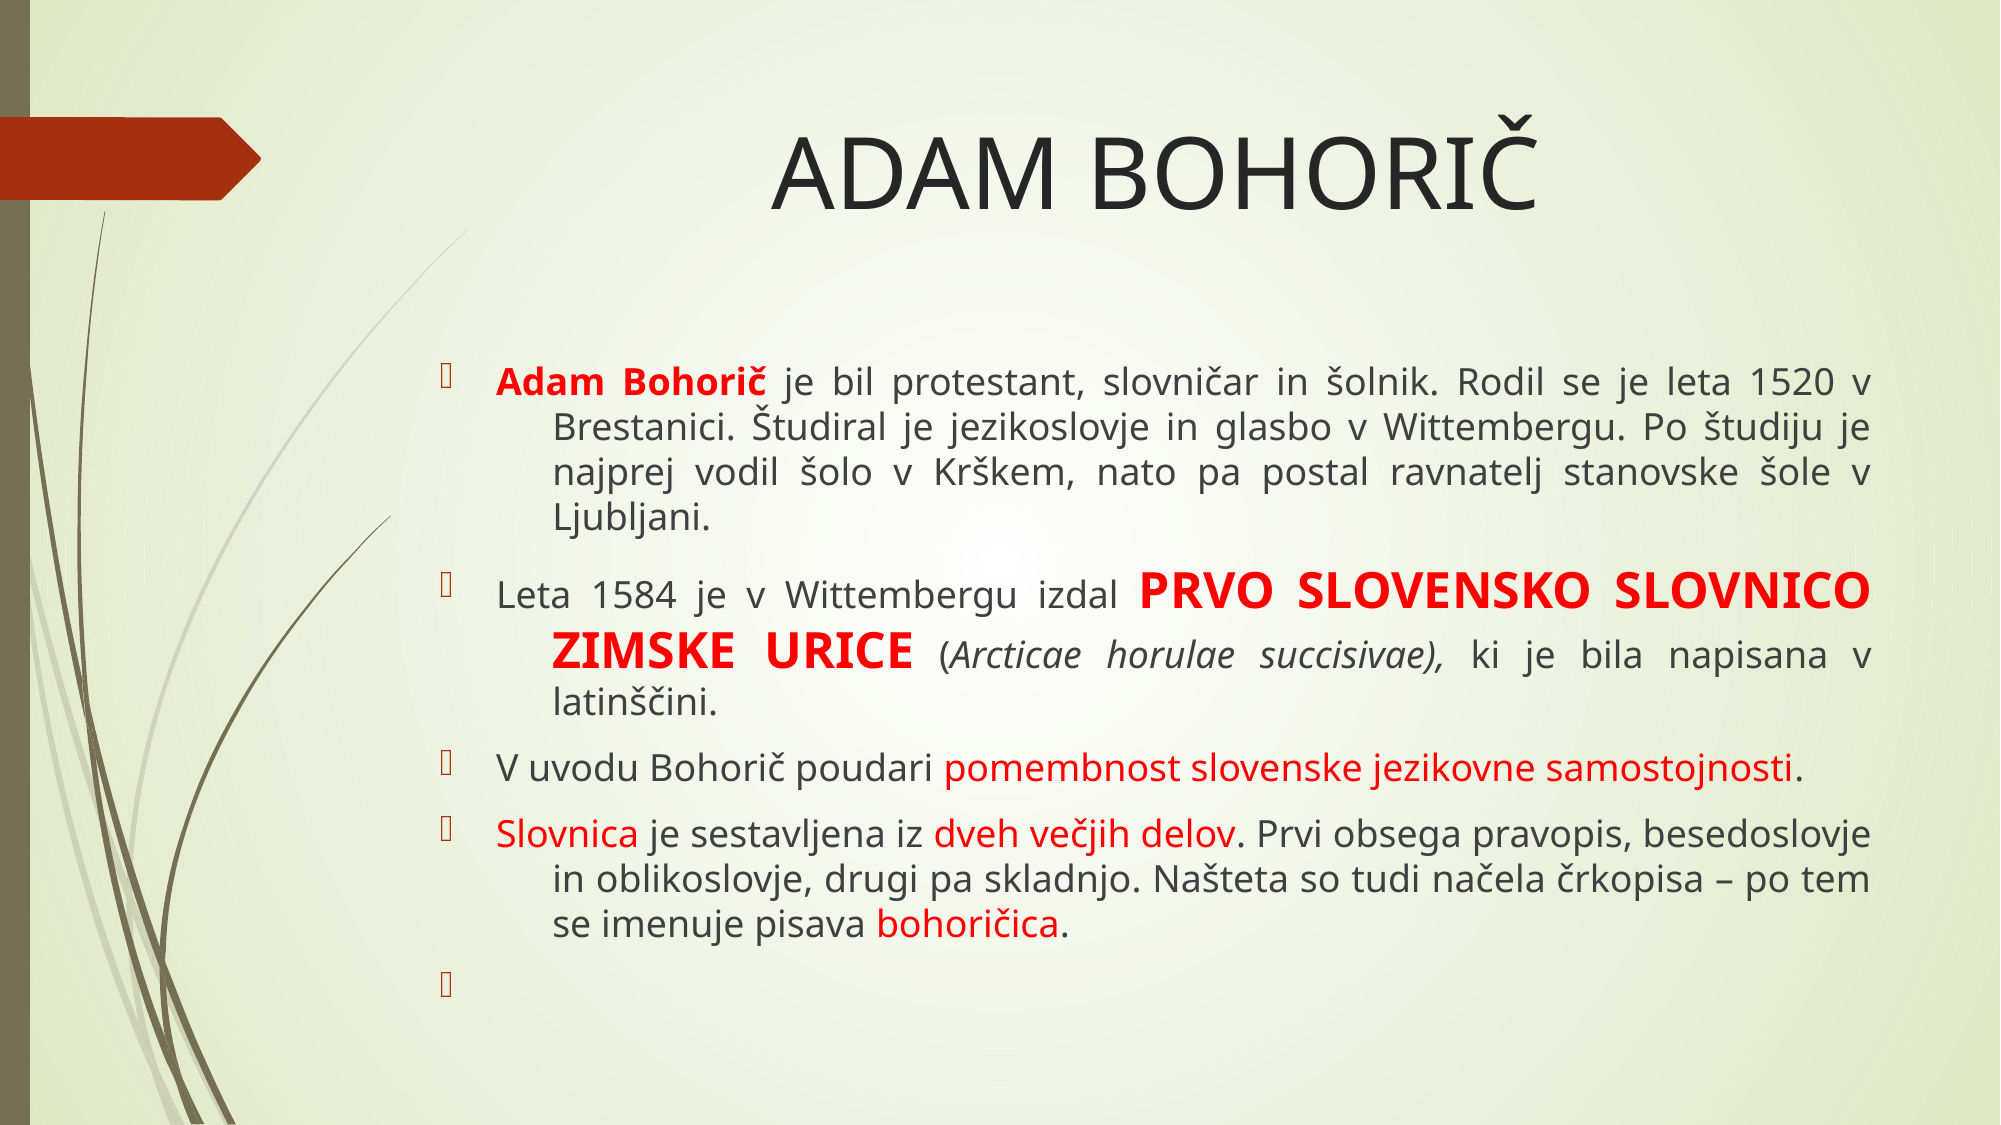

# ADAM BOHORIČ
Adam Bohorič je bil protestant, slovničar in šolnik. Rodil se je leta 1520 v Brestanici. Študiral je jezikoslovje in glasbo v Wittembergu. Po študiju je najprej vodil šolo v Krškem, nato pa postal ravnatelj stanovske šole v Ljubljani.
Leta 1584 je v Wittembergu izdal PRVO SLOVENSKO SLOVNICO ZIMSKE URICE (Arcticae horulae succisivae), ki je bila napisana v latinščini.
V uvodu Bohorič poudari pomembnost slovenske jezikovne samostojnosti.
Slovnica je sestavljena iz dveh večjih delov. Prvi obsega pravopis, besedoslovje in oblikoslovje, drugi pa skladnjo. Našteta so tudi načela črkopisa – po tem se imenuje pisava bohoričica.